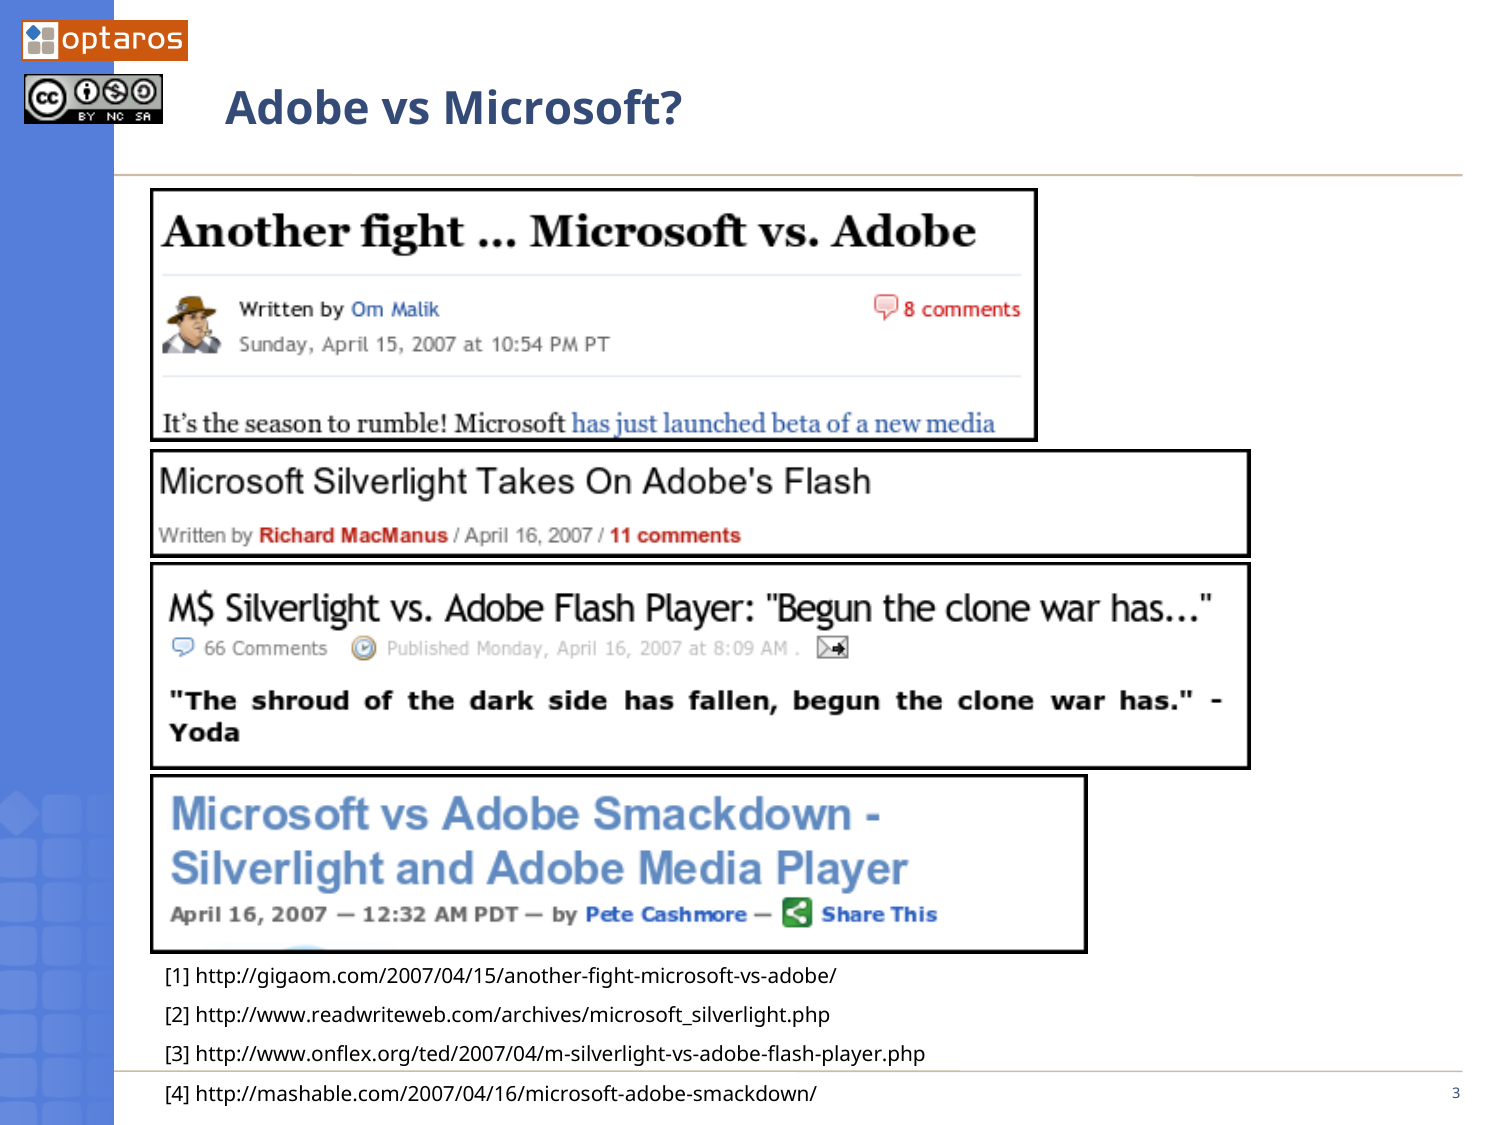

# Adobe vs Microsoft?
[1] http://gigaom.com/2007/04/15/another-fight-microsoft-vs-adobe/
[2] http://www.readwriteweb.com/archives/microsoft_silverlight.php
[3] http://www.onflex.org/ted/2007/04/m-silverlight-vs-adobe-flash-player.php
[4] http://mashable.com/2007/04/16/microsoft-adobe-smackdown/
[1]